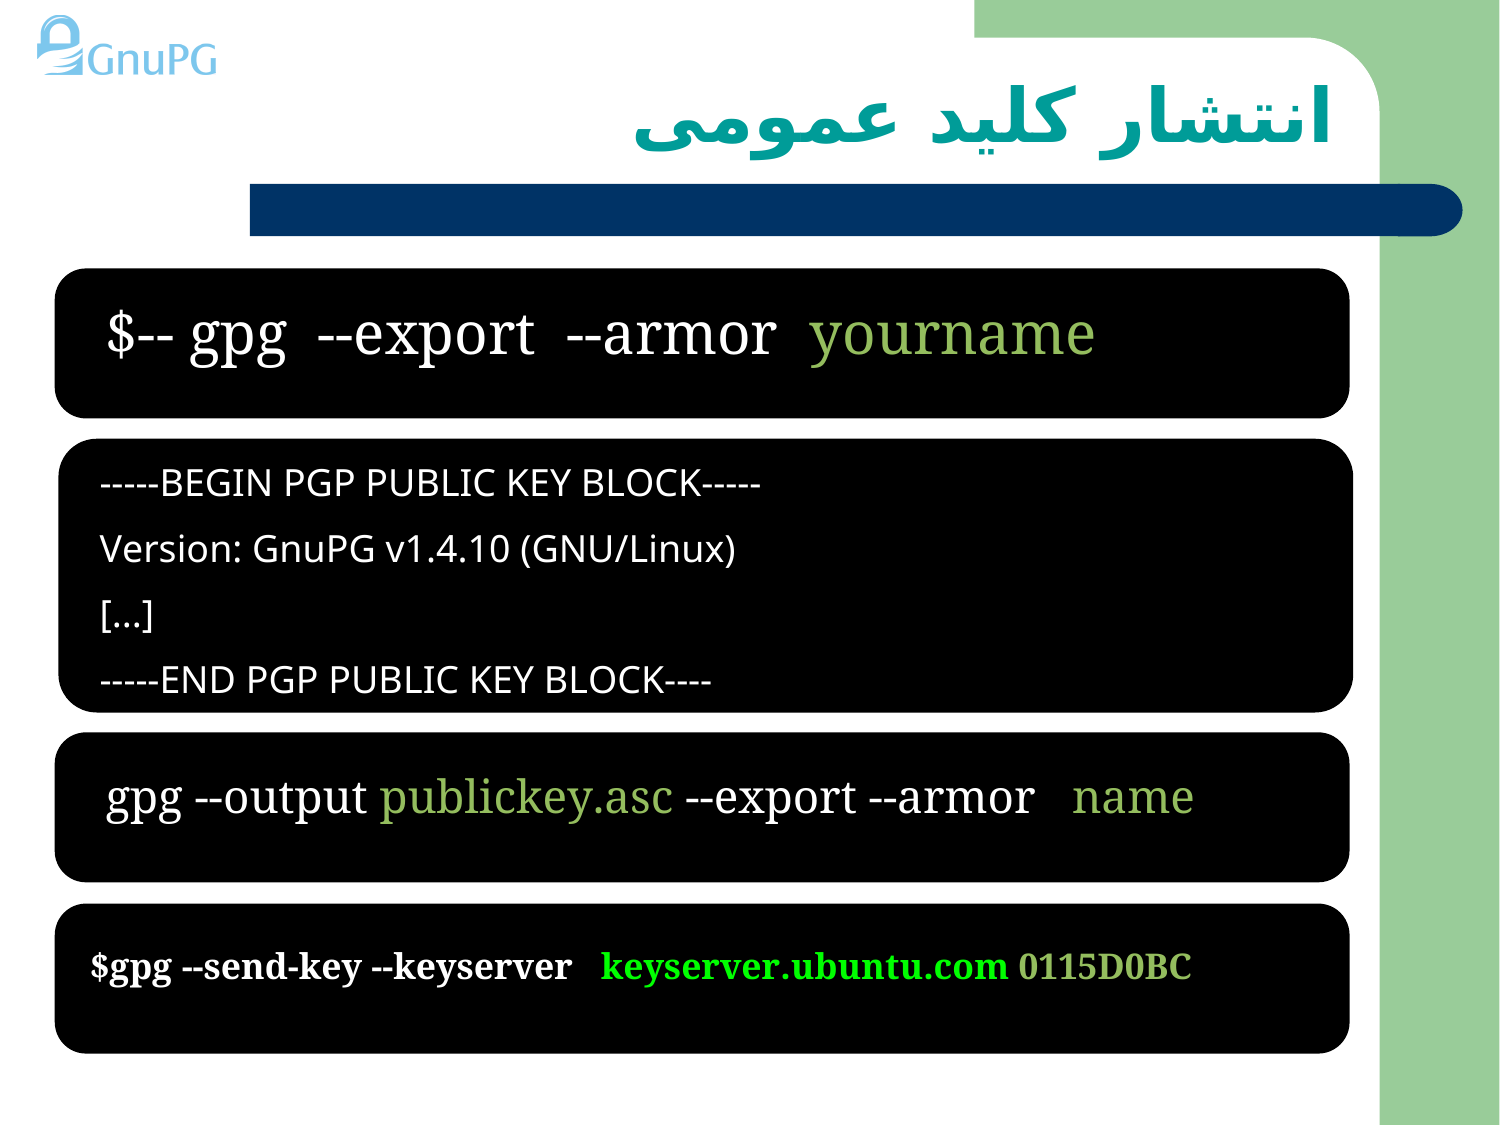

# انتشار کلید عمومی
$-- gpg --export --armor yourname
-----BEGIN PGP PUBLIC KEY BLOCK-----
Version: GnuPG v1.4.10 (GNU/Linux)
[...]
-----END PGP PUBLIC KEY BLOCK----
gpg --output publickey.asc --export --armor name
$gpg --send-key --keyserver keyserver.ubuntu.com 0115D0BC